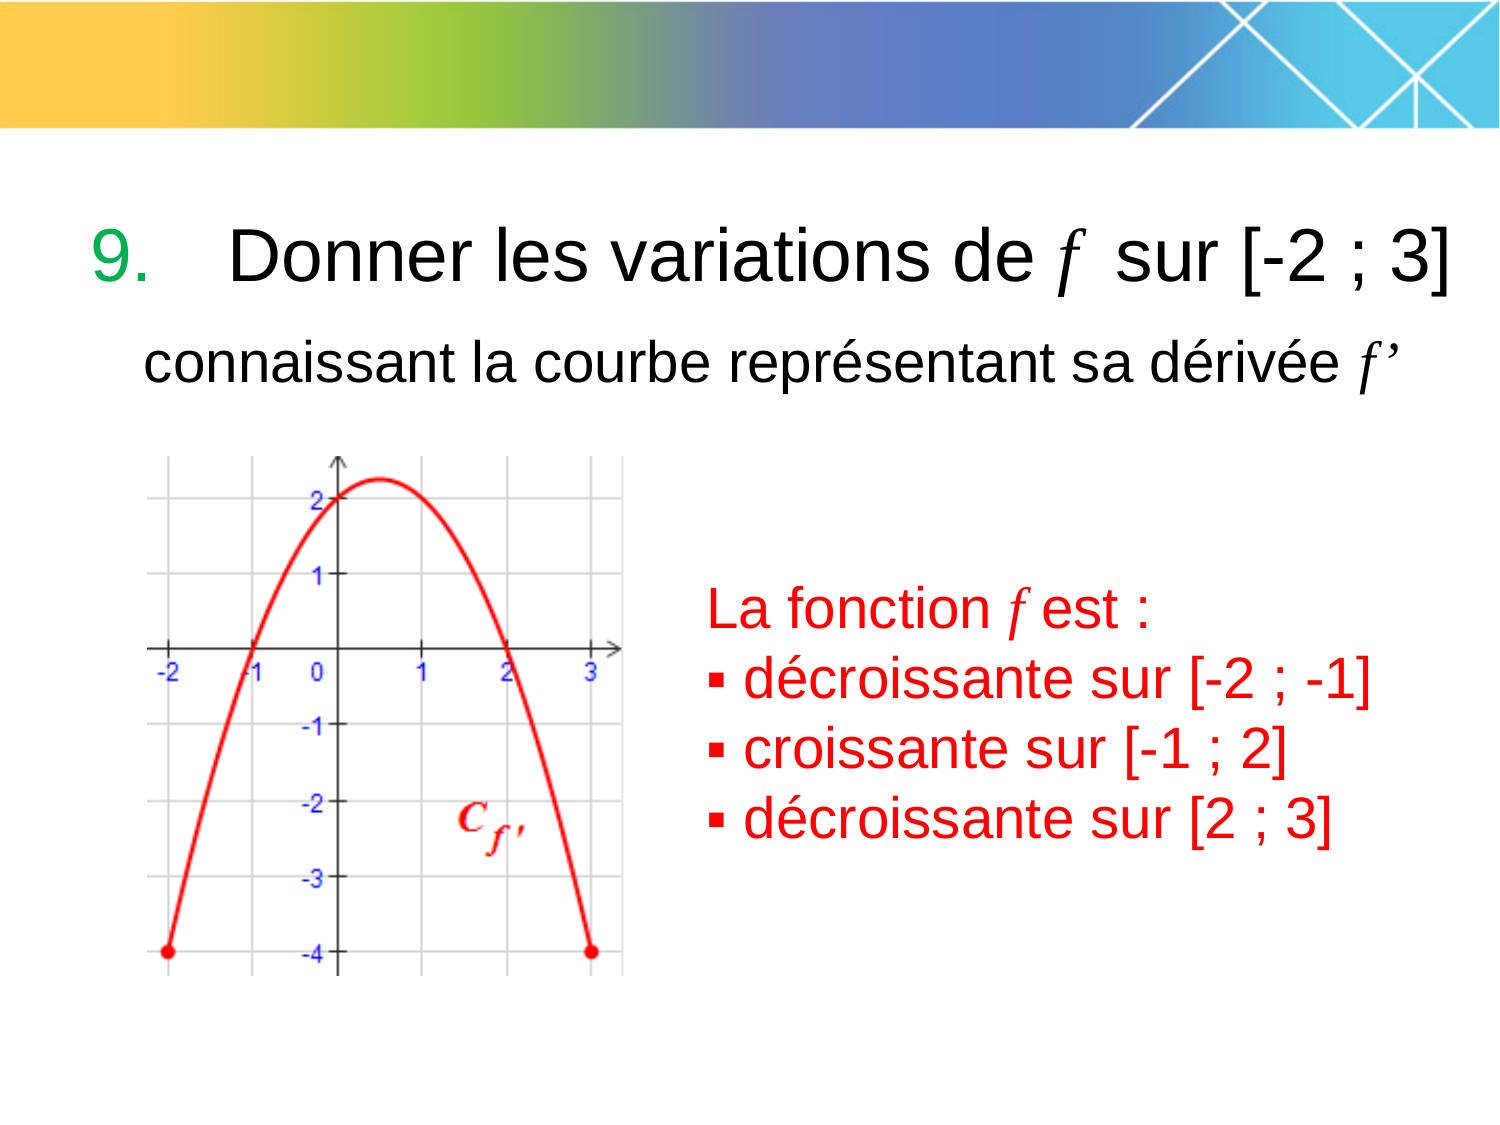

Donner les variations de f sur [-2 ; 3]
connaissant la courbe représentant sa dérivée f’
La fonction f est :
▪ décroissante sur [-2 ; -1]
▪ croissante sur [-1 ; 2]
▪ décroissante sur [2 ; 3]